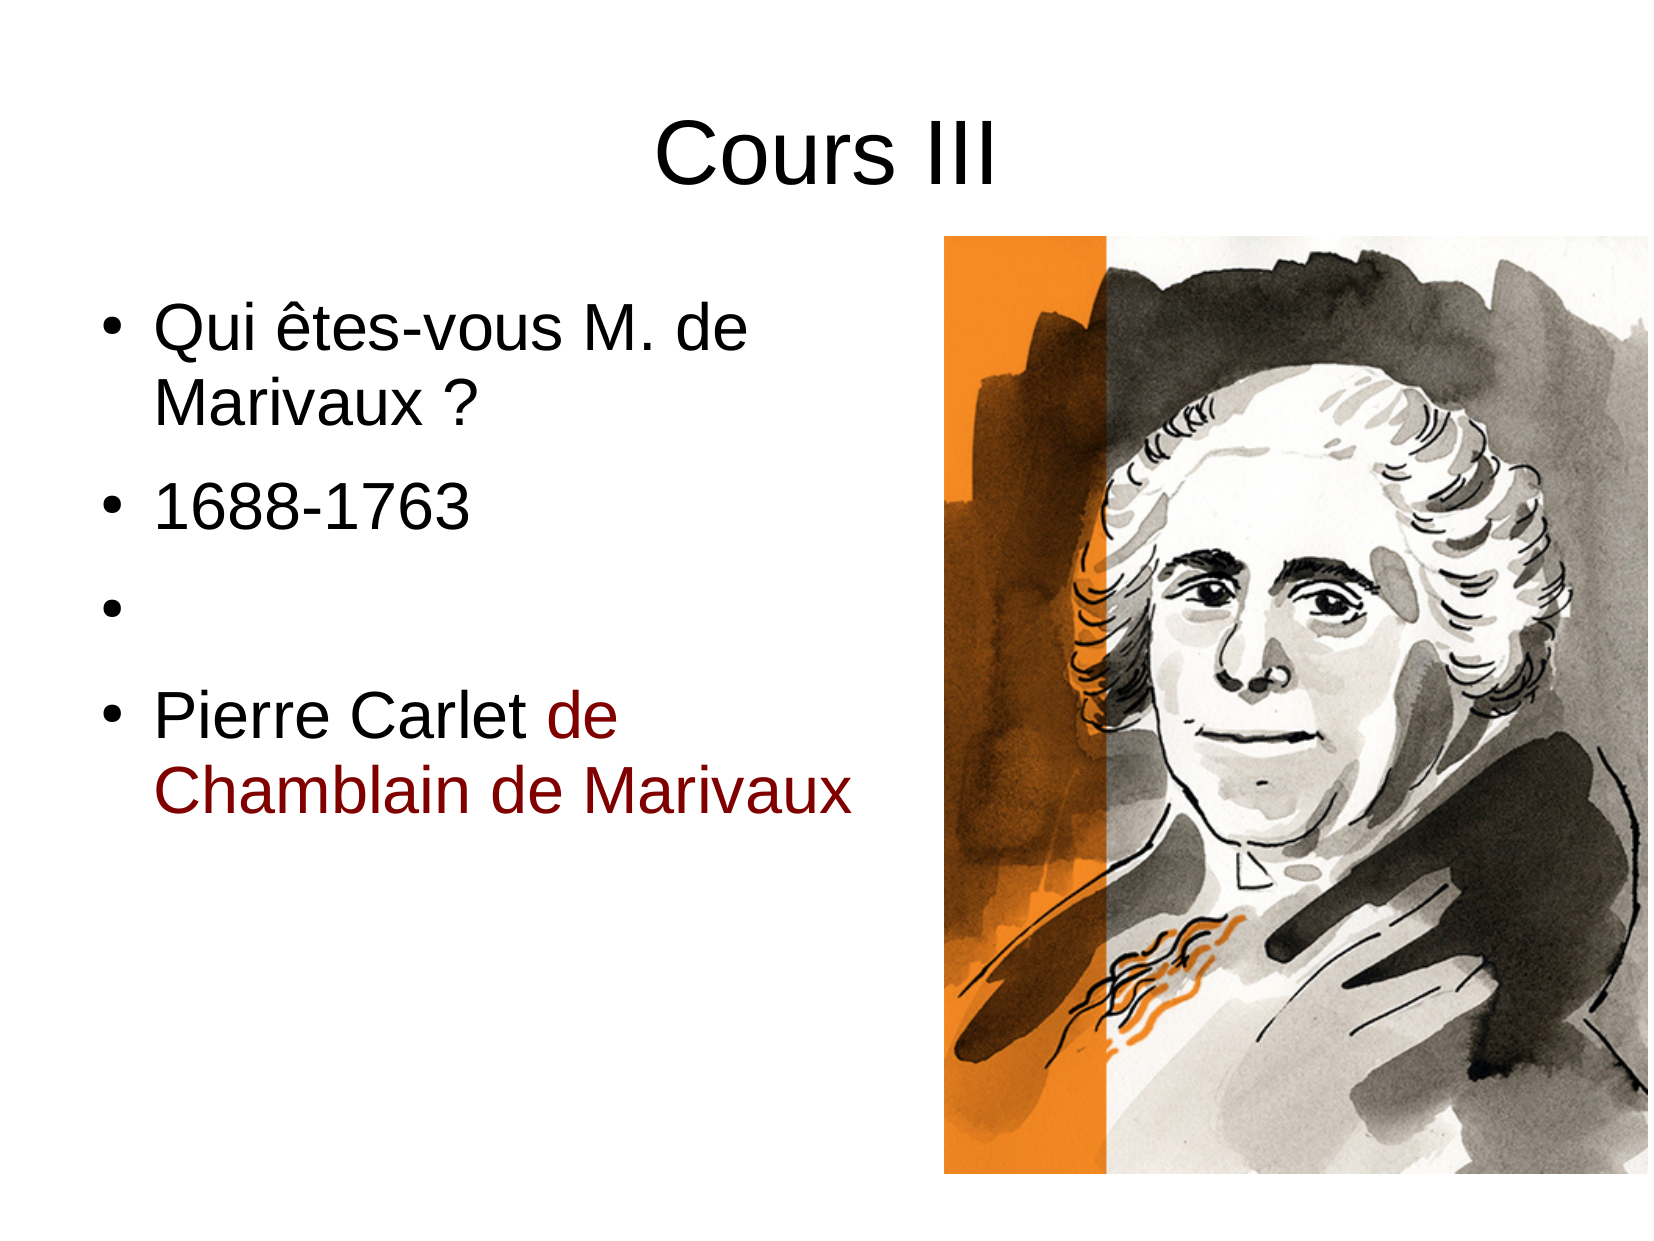

# Cours III
Qui êtes-vous M. de Marivaux ?
1688-1763
Pierre Carlet de Chamblain de Marivaux